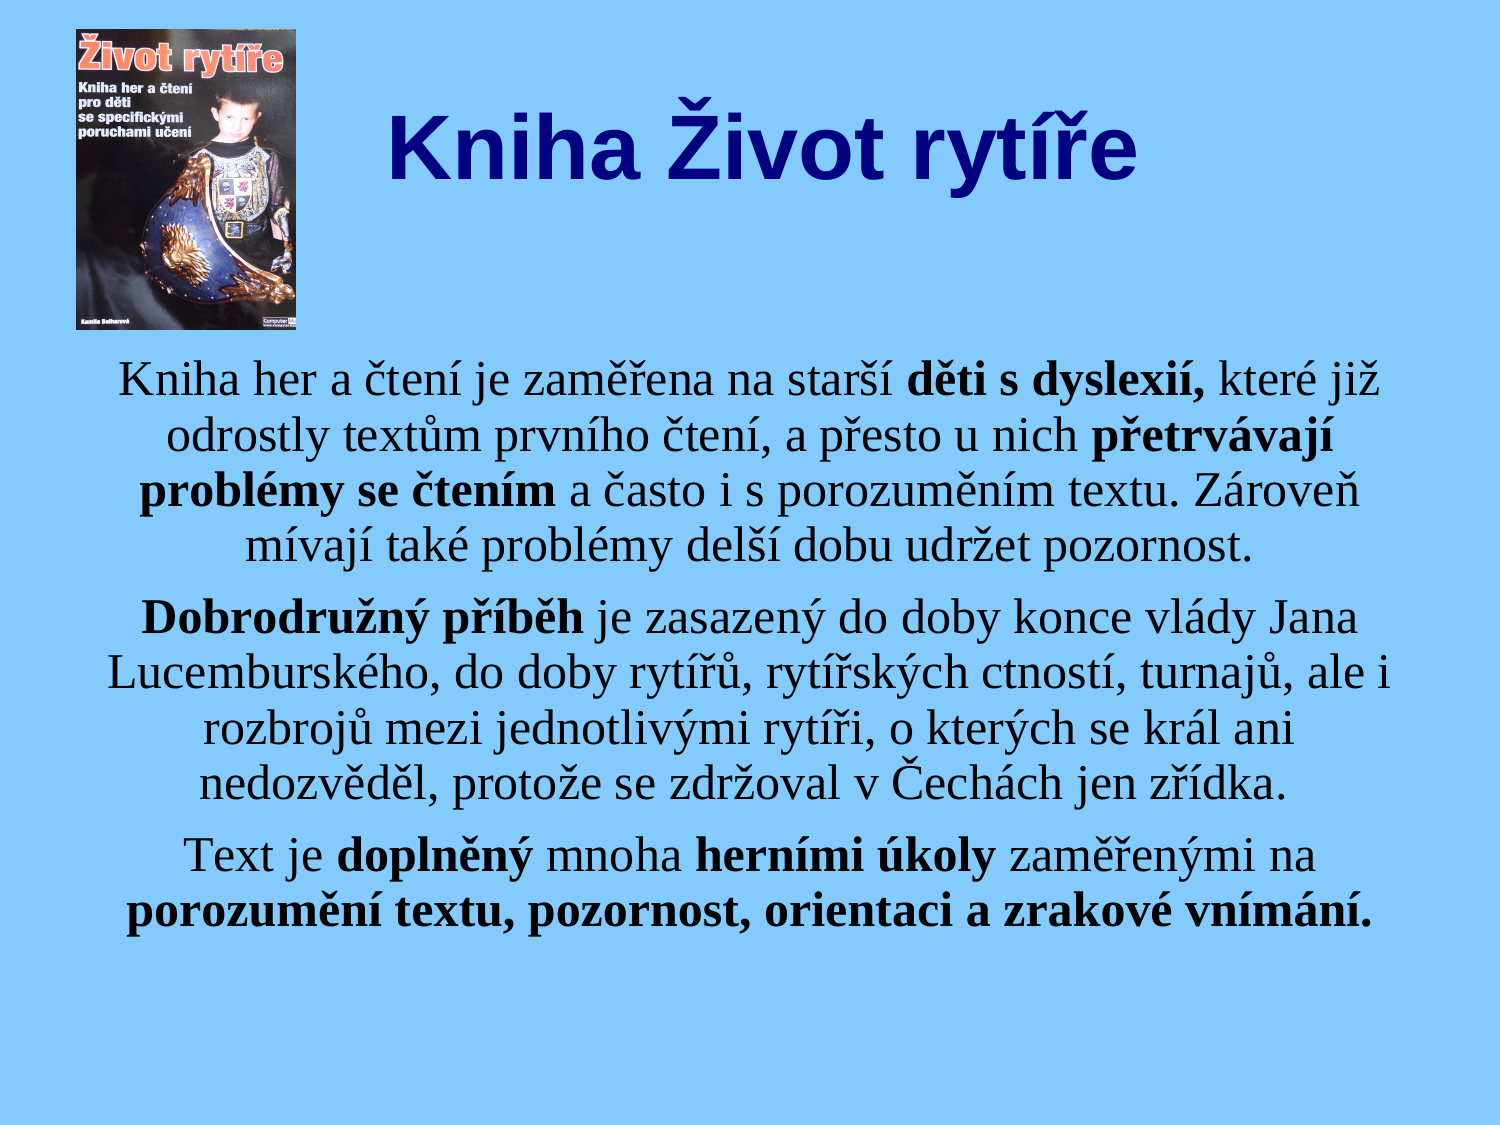

# Kniha Život rytíře
Kniha her a čtení je zaměřena na starší děti s dyslexií, které již odrostly textům prvního čtení, a přesto u nich přetrvávají problémy se čtením a často i s porozuměním textu. Zároveň mívají také problémy delší dobu udržet pozornost.
Dobrodružný příběh je zasazený do doby konce vlády Jana Lucemburského, do doby rytířů, rytířských ctností, turnajů, ale i rozbrojů mezi jednotlivými rytíři, o kterých se král ani nedozvěděl, protože se zdržoval v Čechách jen zřídka.
Text je doplněný mnoha herními úkoly zaměřenými na porozumění textu, pozornost, orientaci a zrakové vnímání.